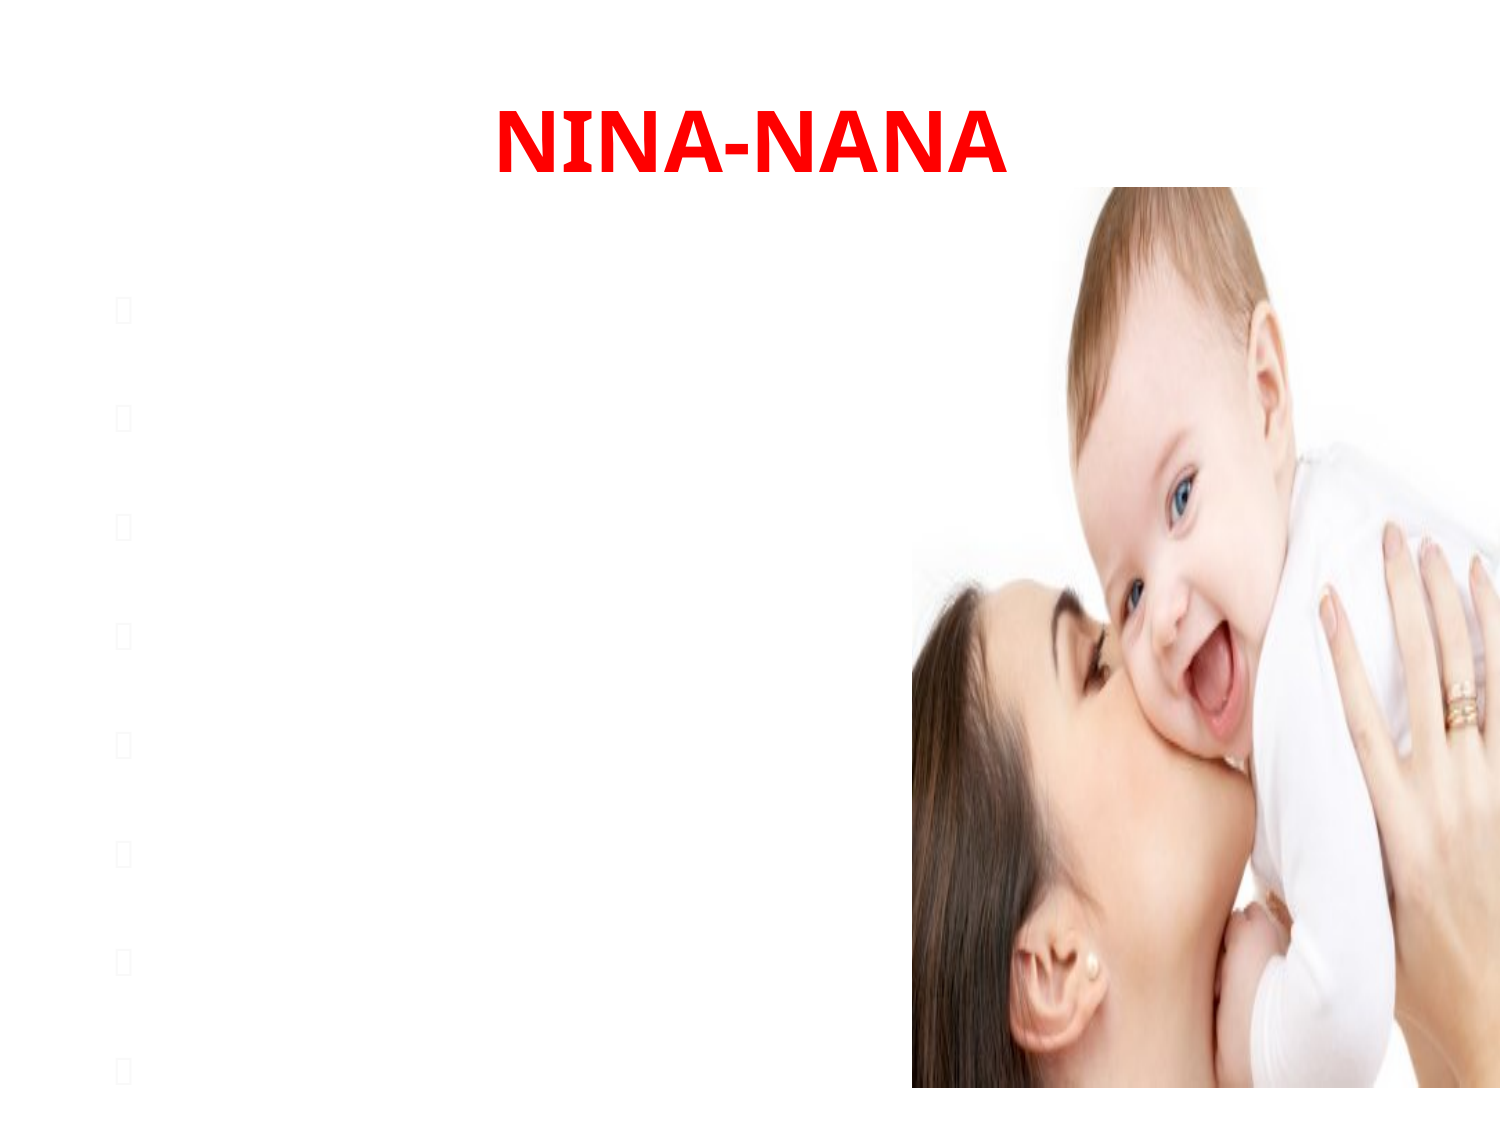

# NINA-NANA
Fli,gezimi im,fli
Ne shtepi eshte kudo qetesi
Peshqit po flen ne lume.
Zogjte s’ndihen ne pyll.
E veshur me driten e henes
C’do dege e gjethe po fle
Mbylli,syte birro…….
Fli,gezim,e pusho.